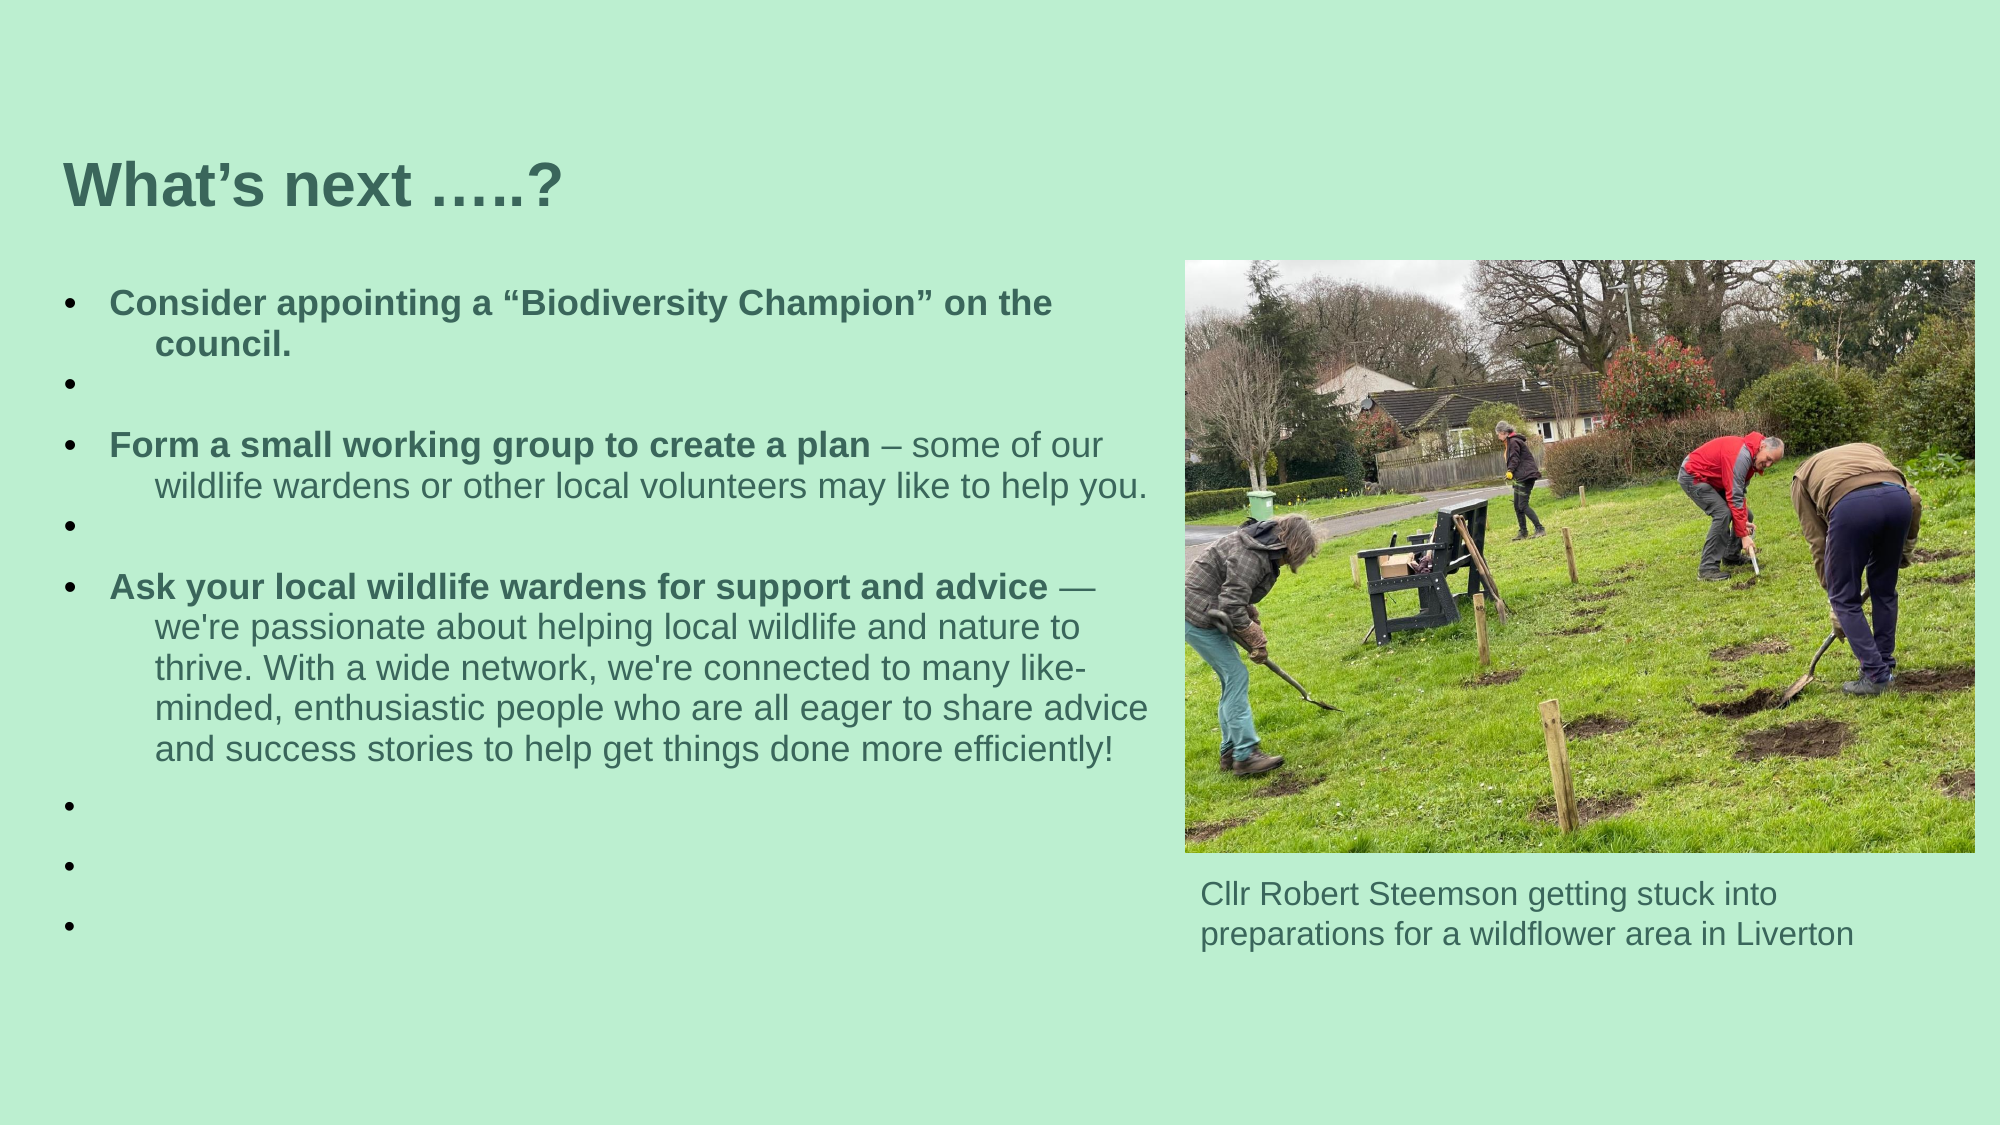

# What’s next …..?
Consider appointing a “Biodiversity Champion” on the council.
Form a small working group to create a plan – some of our wildlife wardens or other local volunteers may like to help you.
Ask your local wildlife wardens for support and advice — we're passionate about helping local wildlife and nature to thrive. With a wide network, we're connected to many like-minded, enthusiastic people who are all eager to share advice and success stories to help get things done more efficiently!
Cllr Robert Steemson getting stuck into preparations for a wildflower area in Liverton